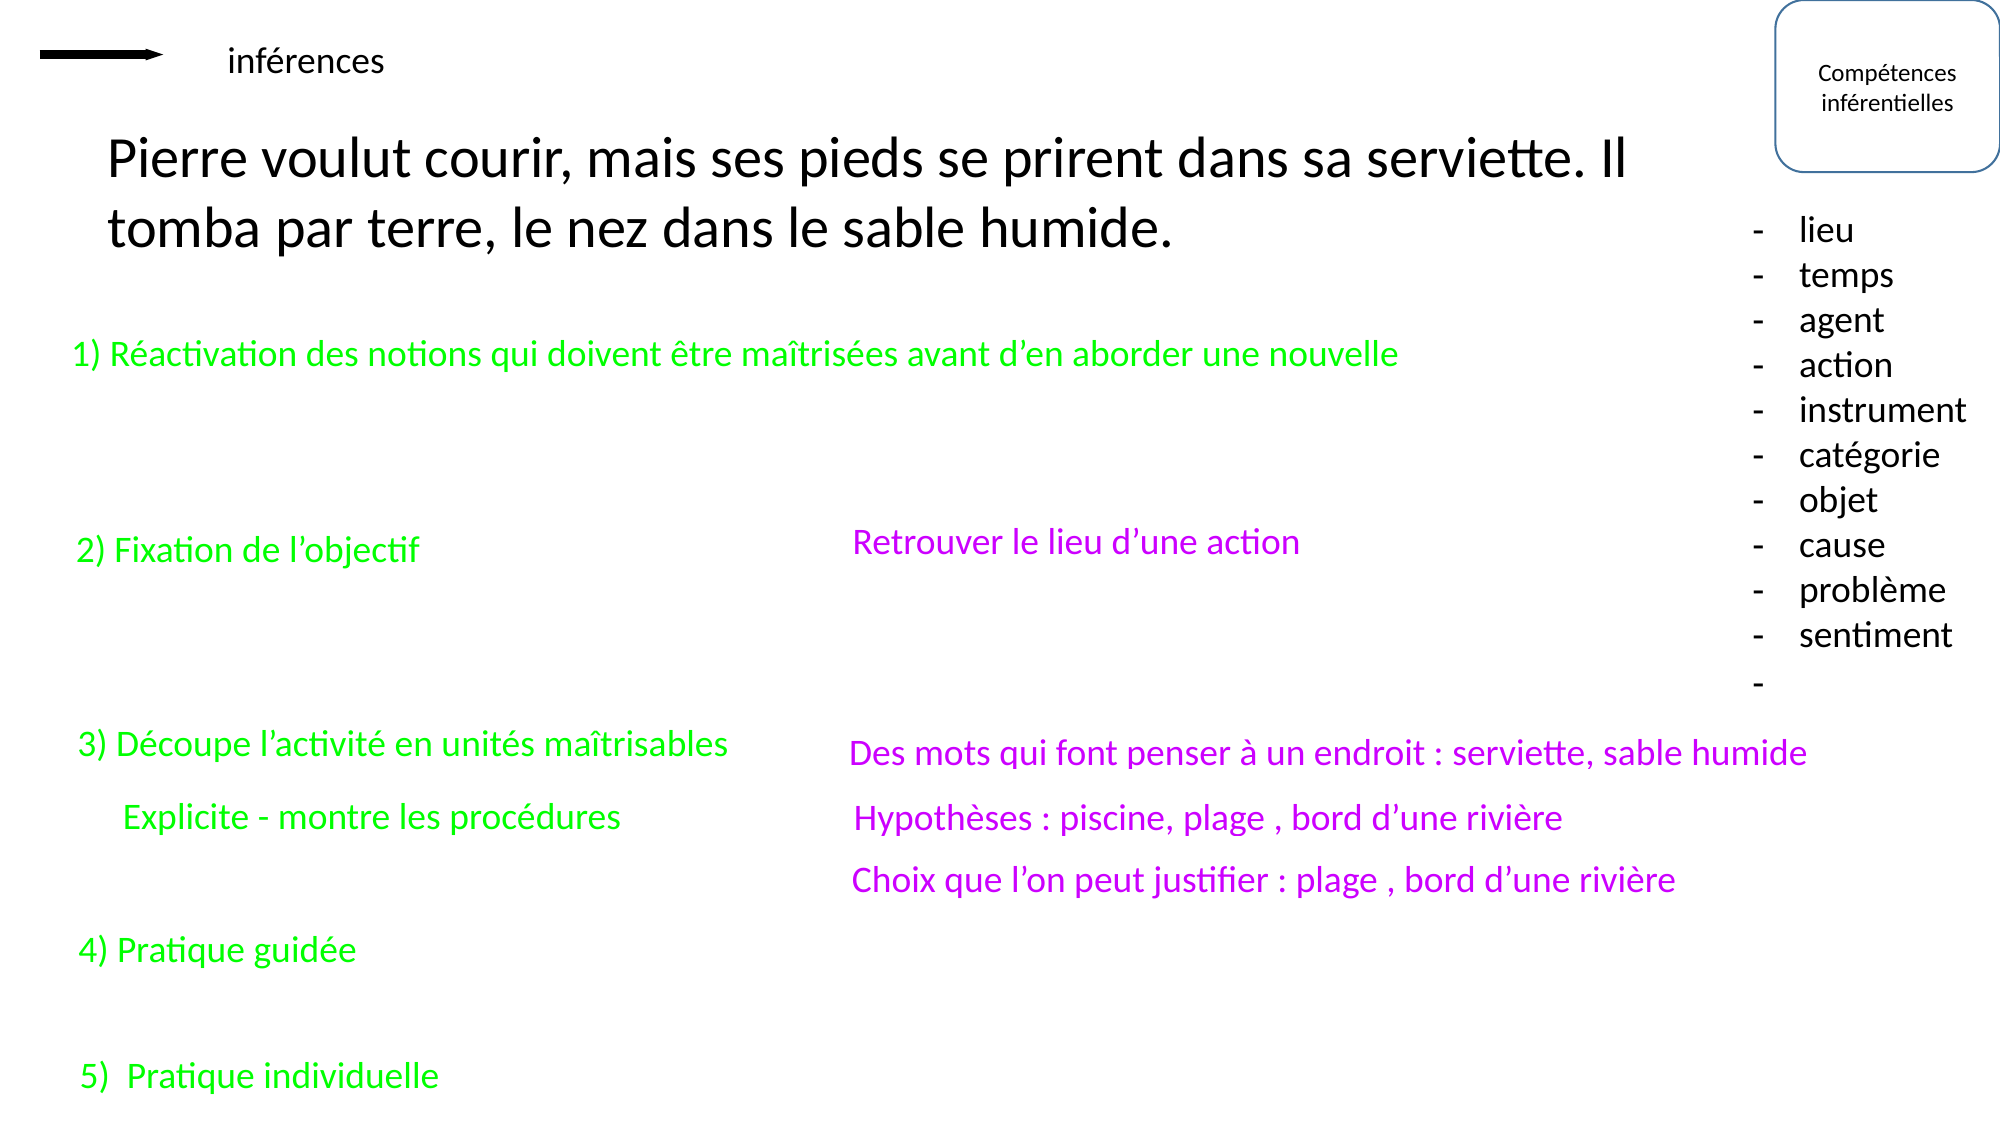

Compétences inférentielles
inférences
Pierre voulut courir, mais ses pieds se prirent dans sa serviette. Il tomba par terre, le nez dans le sable humide.
lieu
temps
agent
action
instrument
catégorie
objet
cause
problème
sentiment
1) Réactivation des notions qui doivent être maîtrisées avant d’en aborder une nouvelle
Retrouver le lieu d’une action
2) Fixation de l’objectif
3) Découpe l’activité en unités maîtrisables
Des mots qui font penser à un endroit : serviette, sable humide
Hypothèses : piscine, plage , bord d’une rivière
Explicite - montre les procédures
Choix que l’on peut justifier : plage , bord d’une rivière
4) Pratique guidée
5) Pratique individuelle